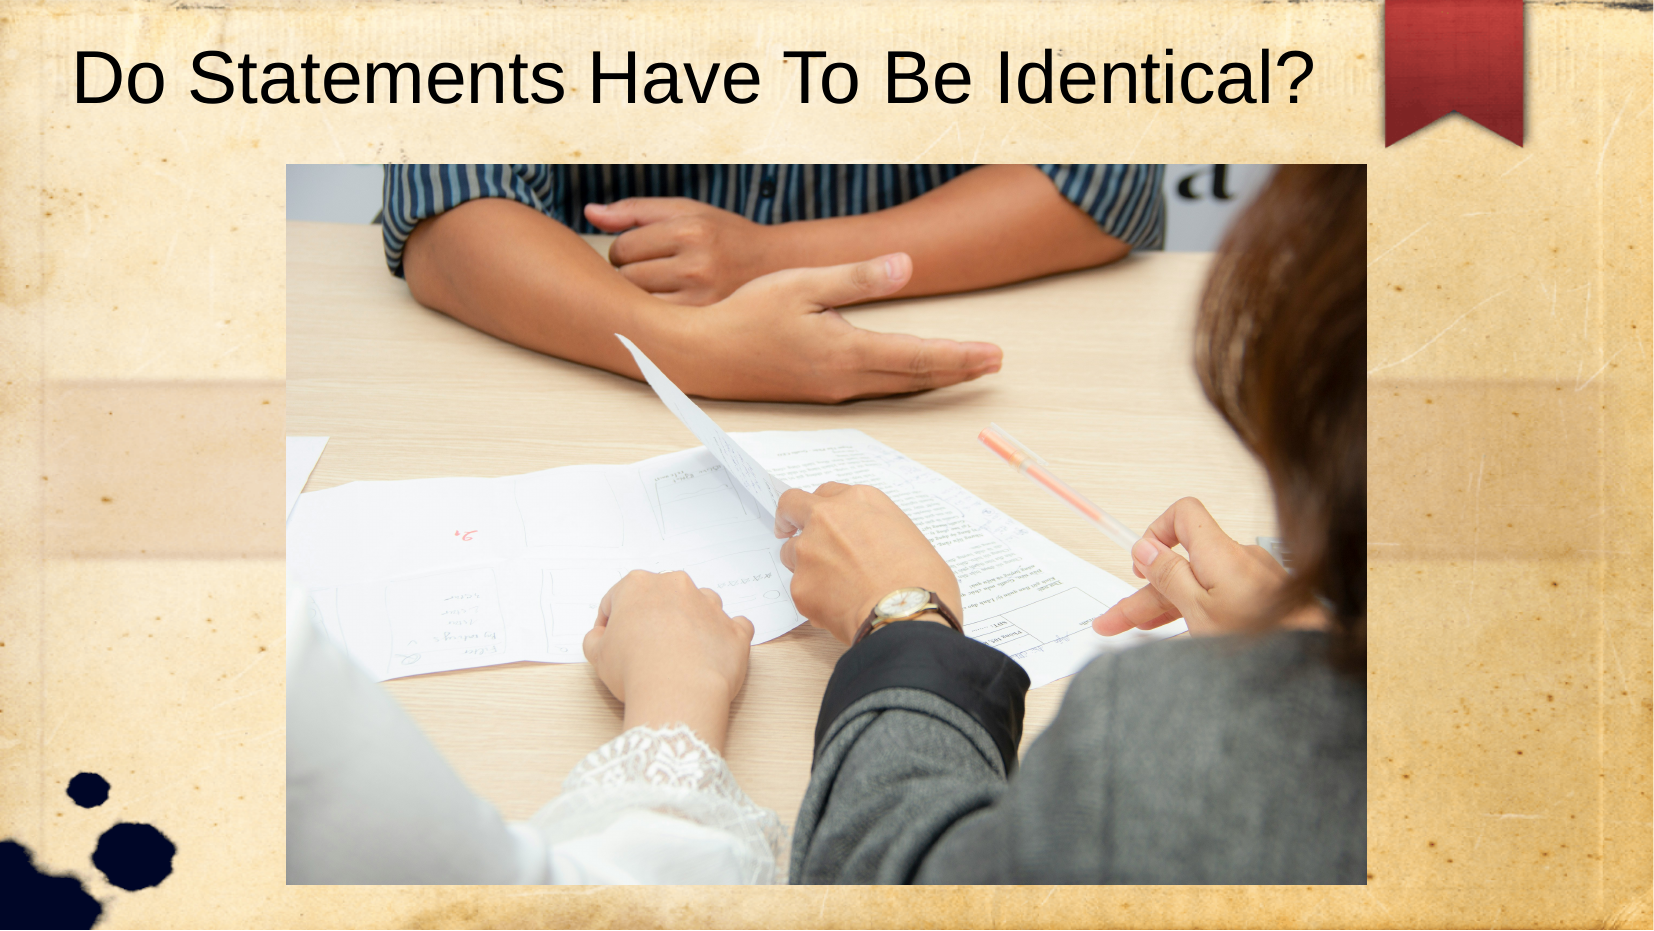

# Do Statements Have To Be Identical?